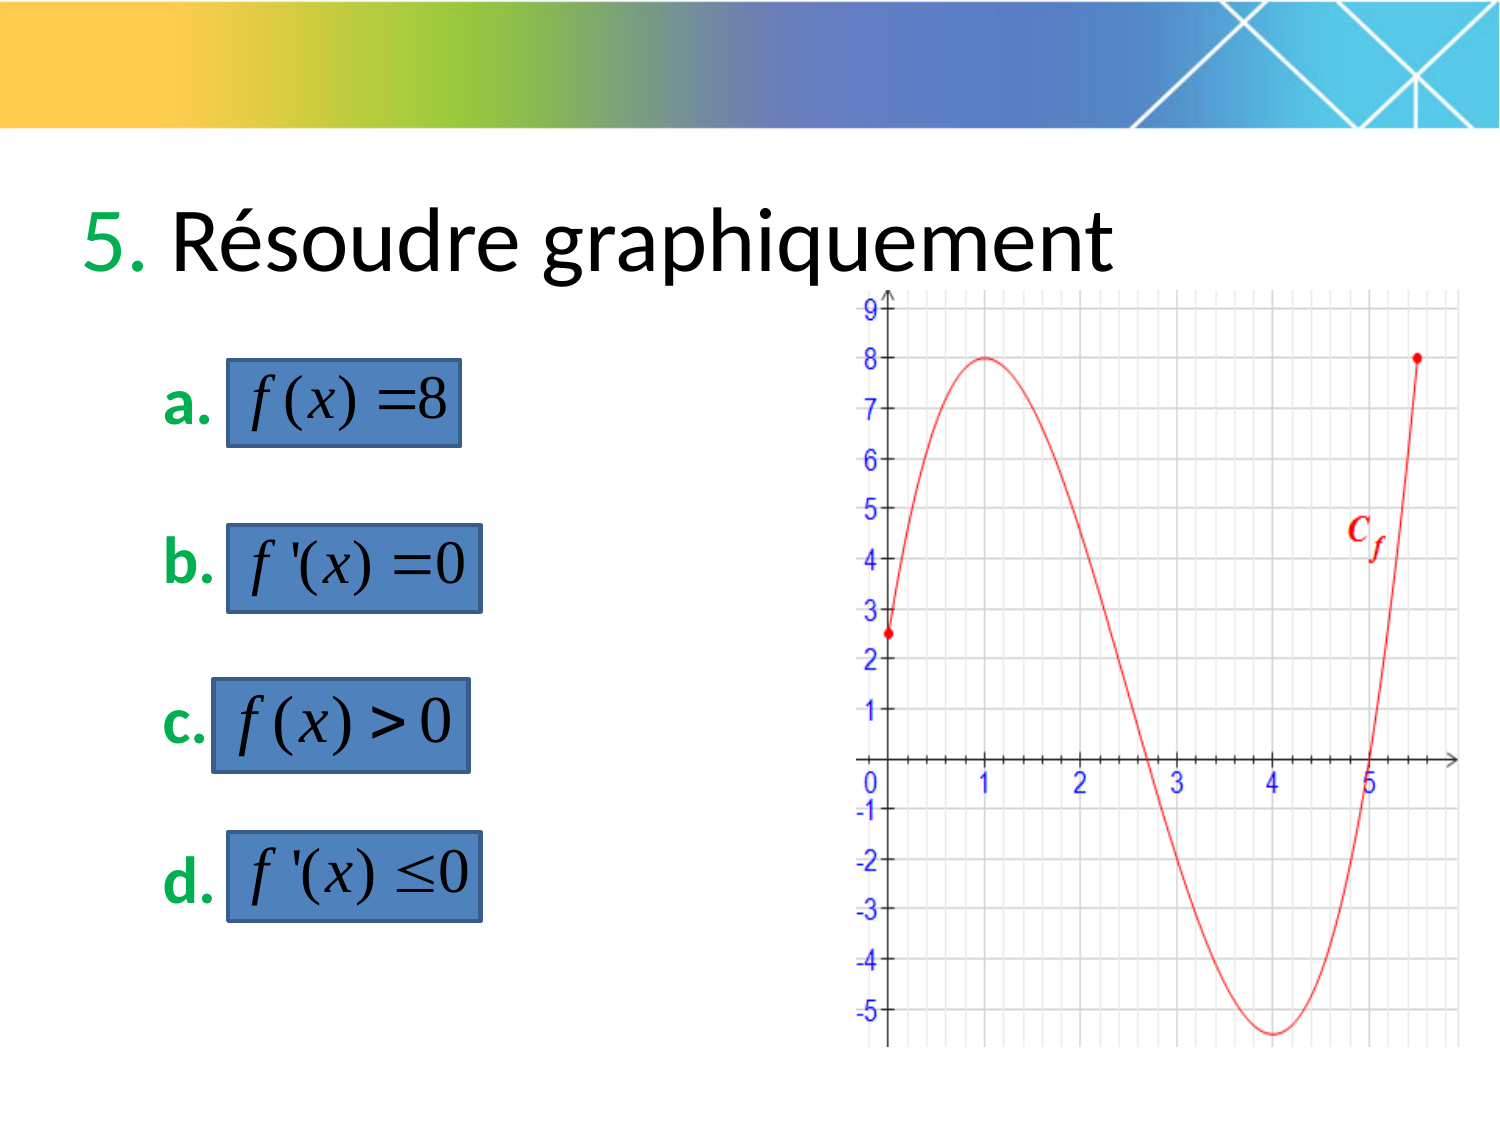

5. Résoudre graphiquement
a.
b.
c.
d.